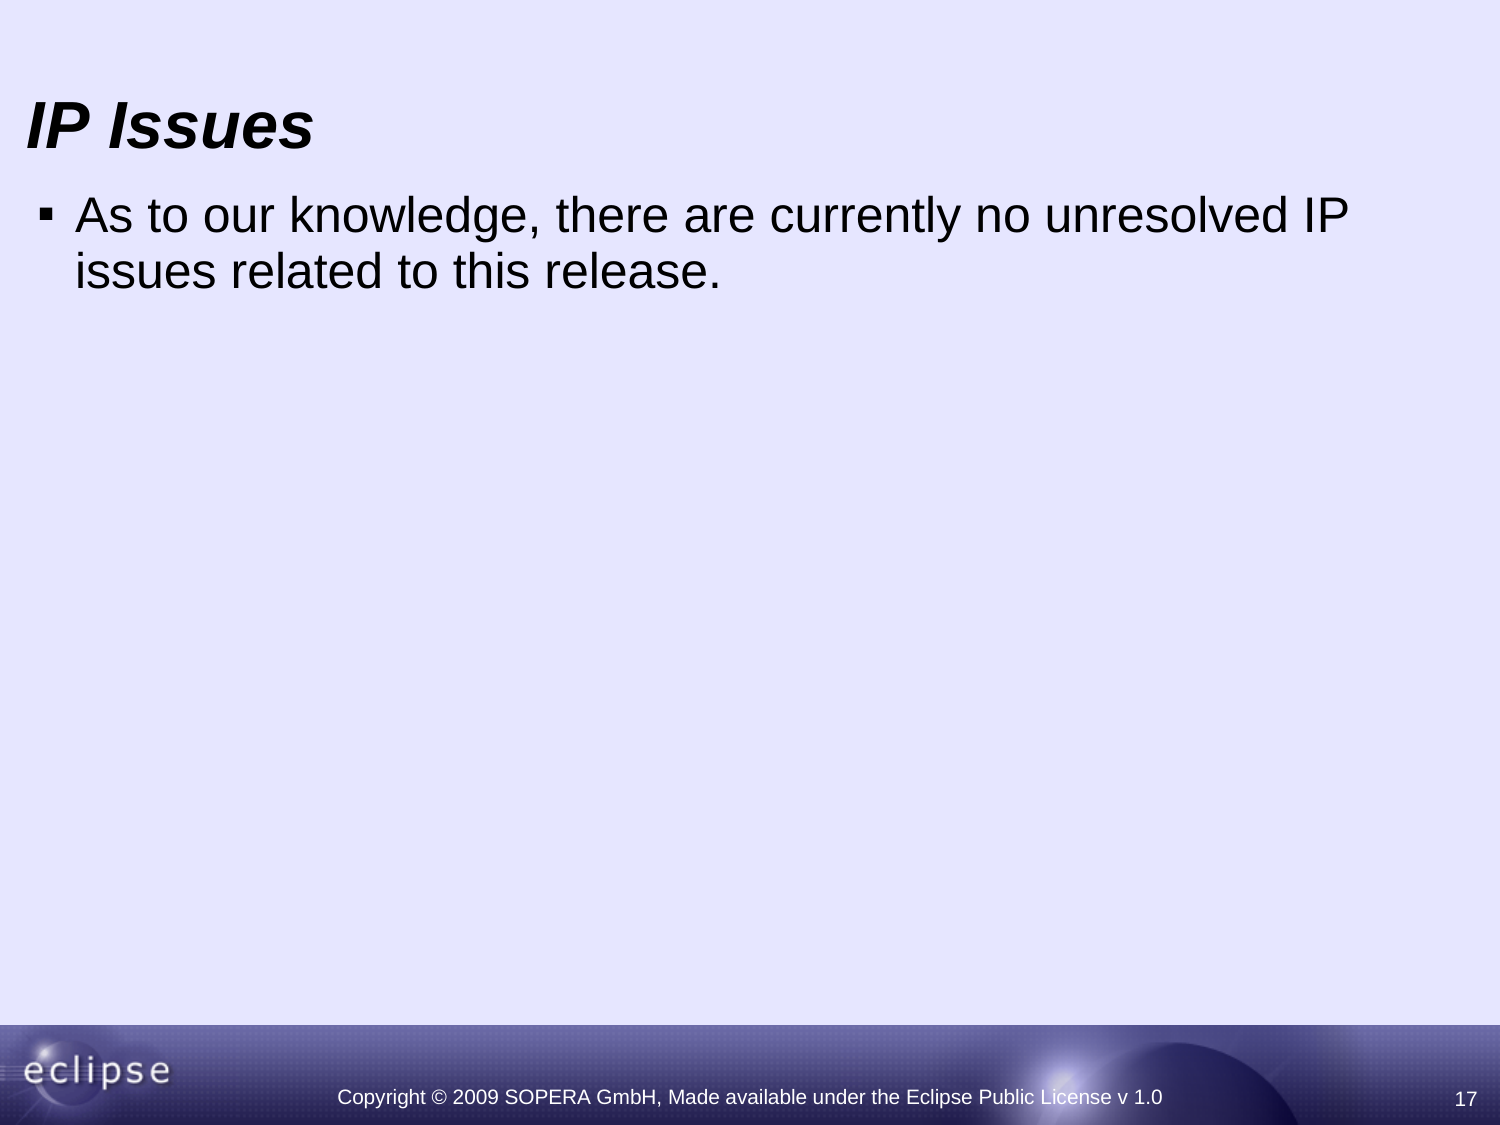

# IP Issues
As to our knowledge, there are currently no unresolved IP issues related to this release.